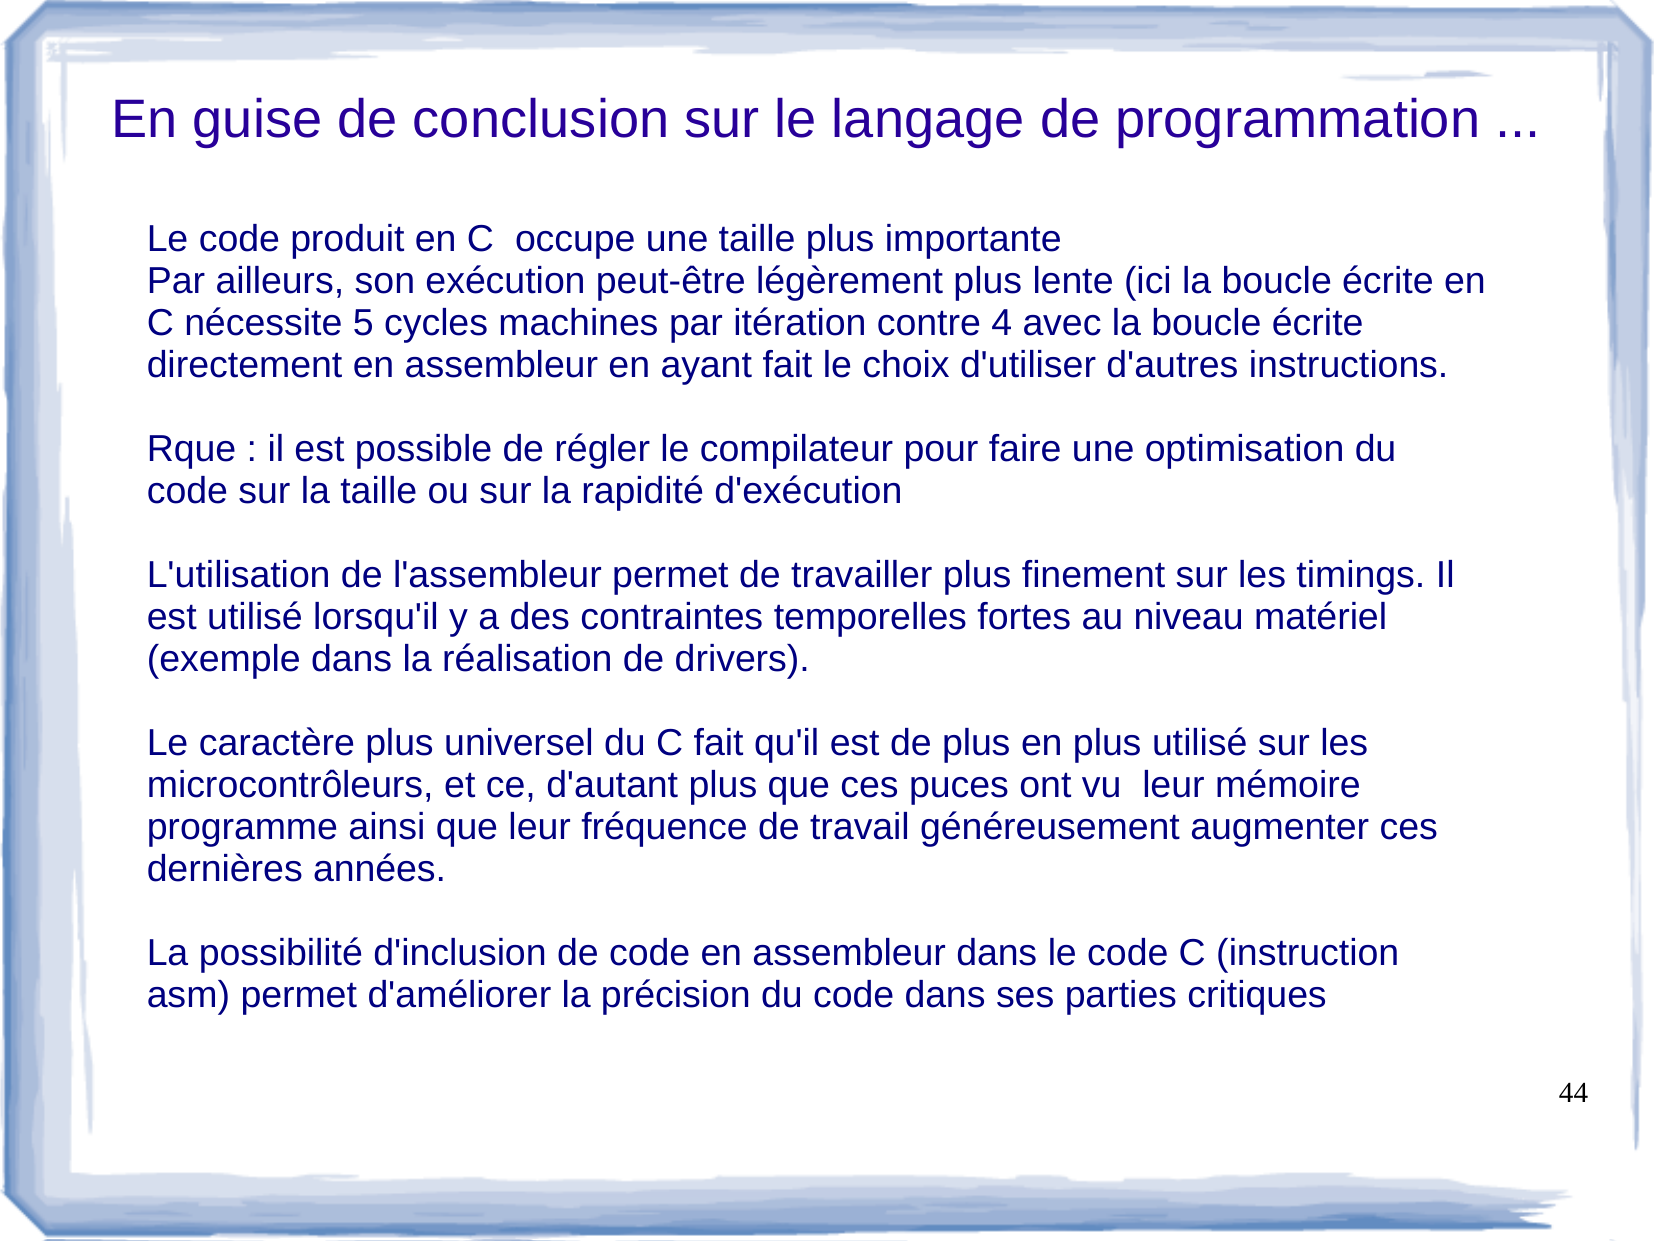

# En guise de conclusion sur le langage de programmation ...
Le code produit en C  occupe une taille plus importante
Par ailleurs, son exécution peut-être légèrement plus lente (ici la boucle écrite en C nécessite 5 cycles machines par itération contre 4 avec la boucle écrite directement en assembleur en ayant fait le choix d'utiliser d'autres instructions.
Rque : il est possible de régler le compilateur pour faire une optimisation du code sur la taille ou sur la rapidité d'exécution
L'utilisation de l'assembleur permet de travailler plus finement sur les timings. Il est utilisé lorsqu'il y a des contraintes temporelles fortes au niveau matériel (exemple dans la réalisation de drivers).
Le caractère plus universel du C fait qu'il est de plus en plus utilisé sur les microcontrôleurs, et ce, d'autant plus que ces puces ont vu leur mémoire programme ainsi que leur fréquence de travail généreusement augmenter ces dernières années.
La possibilité d'inclusion de code en assembleur dans le code C (instruction asm) permet d'améliorer la précision du code dans ses parties critiques
44